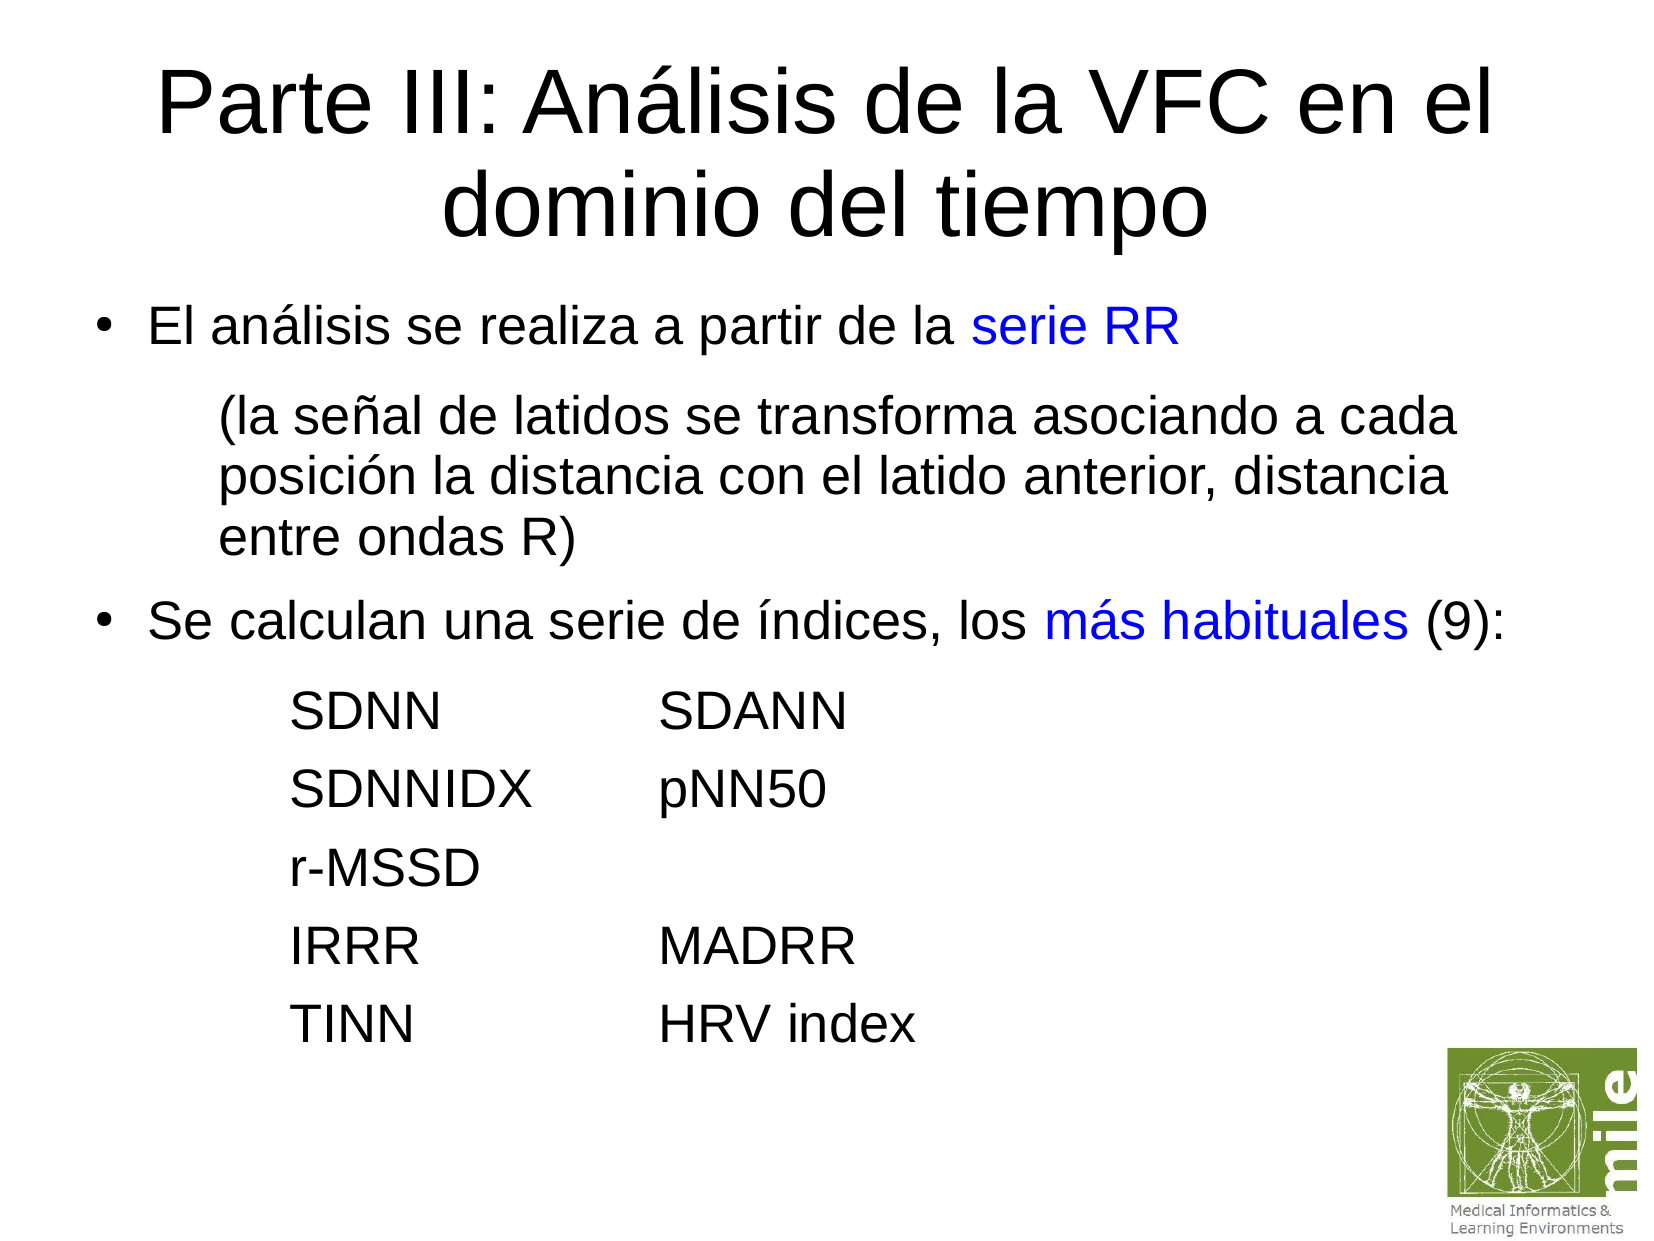

# Parte III: Análisis de la VFC en el dominio del tiempo
El análisis se realiza a partir de la serie RR
(la señal de latidos se transforma asociando a cada posición la distancia con el latido anterior, distancia entre ondas R)
Se calculan una serie de índices, los más habituales (9):
SDNN 			SDANN
SDNNIDX		pNN50
r-MSSD
IRRR				MADRR
TINN				HRV index